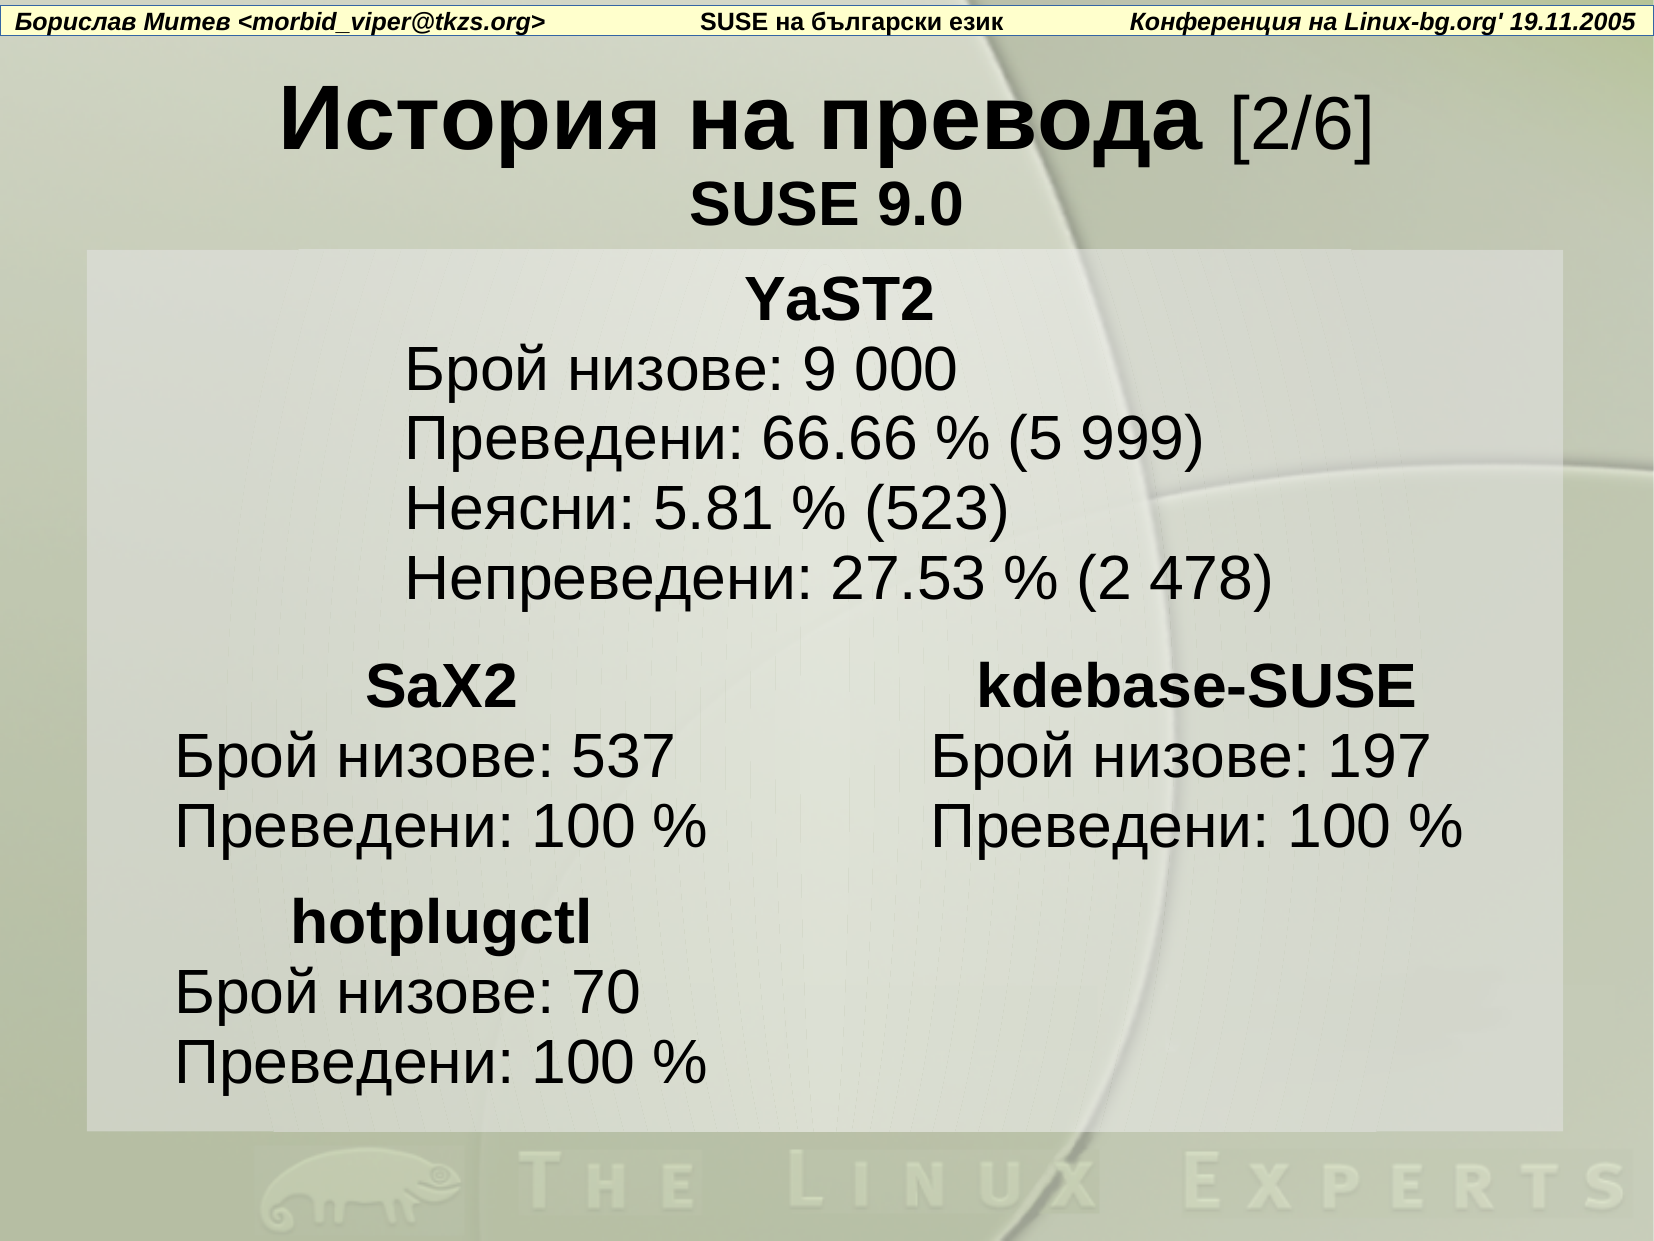

# История на превода [2/6] SUSE 9.0
YaST2
Брой низове: 9 000
Преведени: 66.66 % (5 999)
Неясни: 5.81 % (523)
Непреведени: 27.53 % (2 478)
SaX2
Брой низове: 537
Преведени: 100 %
kdebase-SUSE
Брой низове: 197
Преведени: 100 %
hotplugctl
Брой низове: 70
Преведени: 100 %